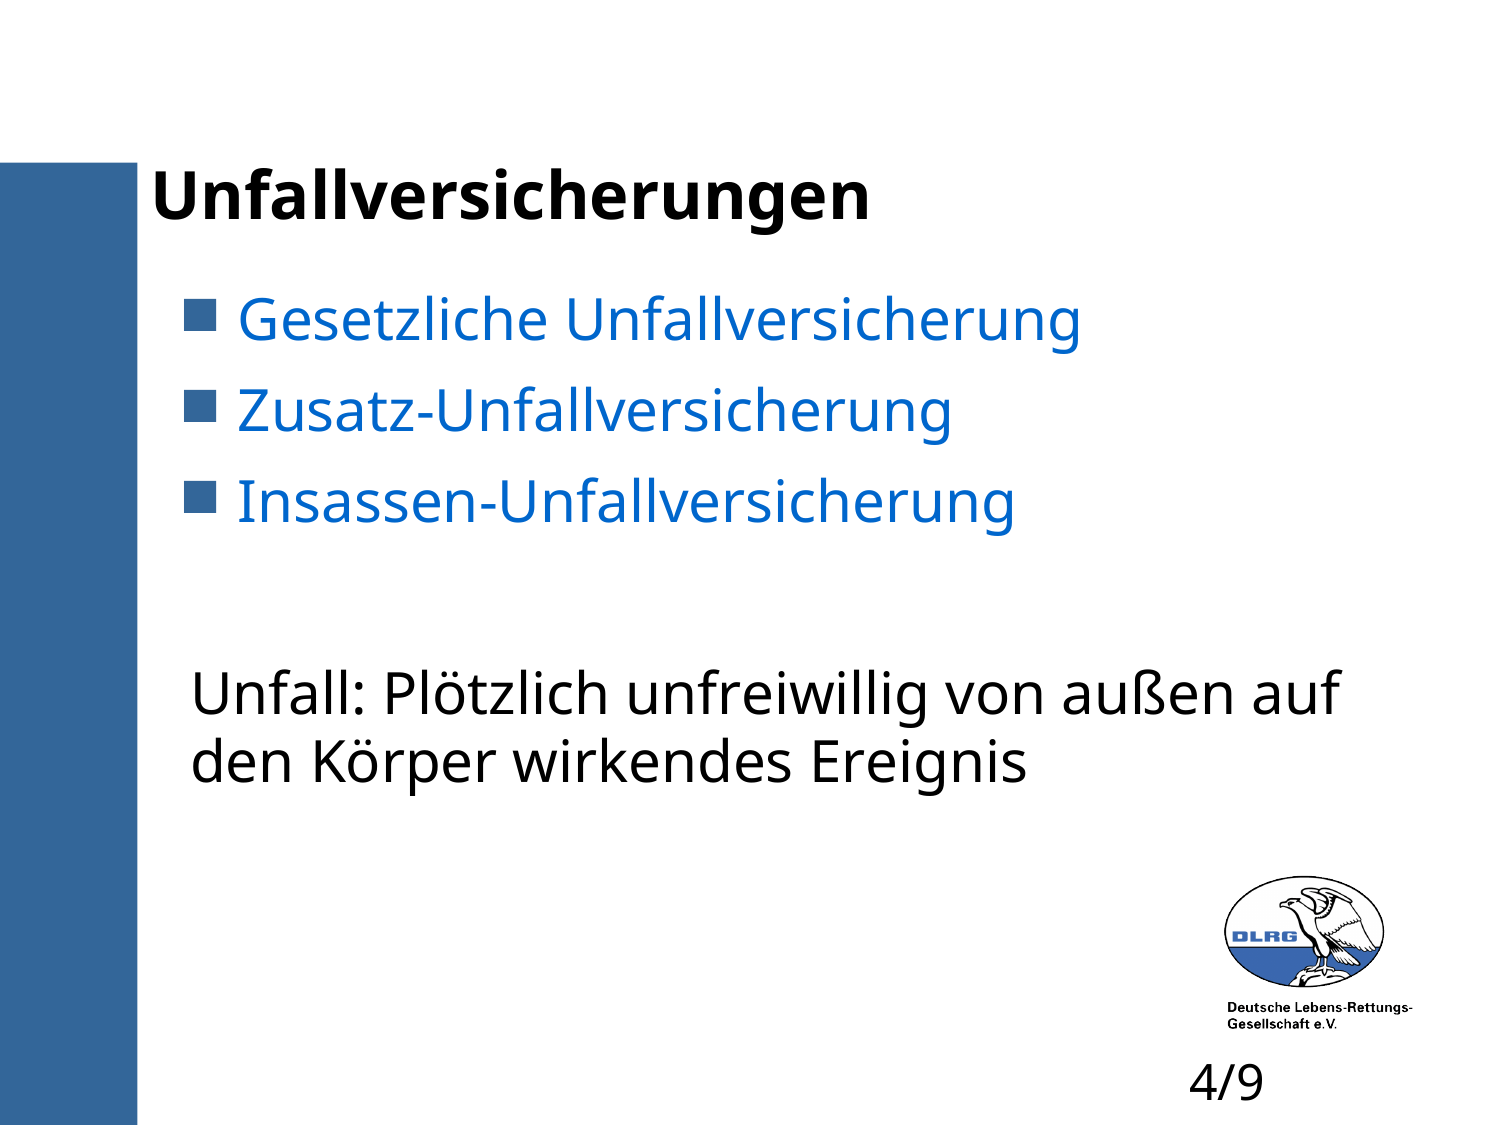

# Unfallversicherungen
Gesetzliche Unfallversicherung
Zusatz-Unfallversicherung
Insassen-Unfallversicherung
Unfall: Plötzlich unfreiwillig von außen auf
den Körper wirkendes Ereignis